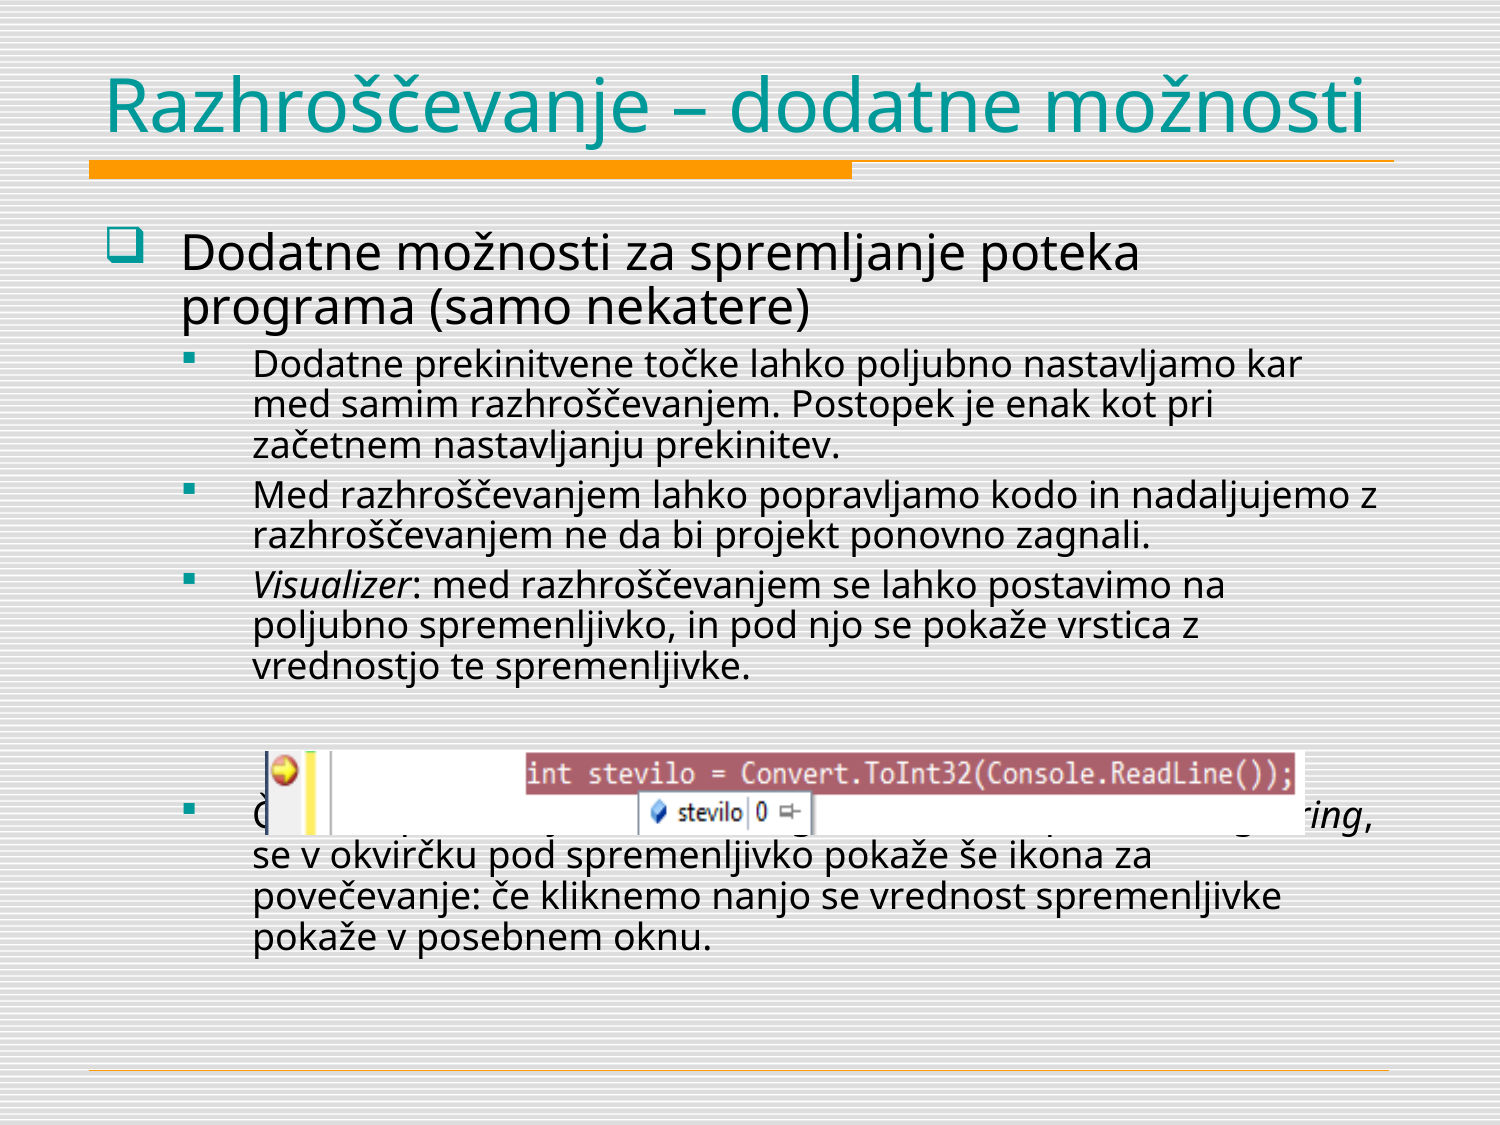

# Razhroščevanje – dodatne možnosti
Dodatne možnosti za spremljanje poteka programa (samo nekatere)
Dodatne prekinitvene točke lahko poljubno nastavljamo kar med samim razhroščevanjem. Postopek je enak kot pri začetnem nastavljanju prekinitev.
Med razhroščevanjem lahko popravljamo kodo in nadaljujemo z razhroščevanjem ne da bi projekt ponovno zagnali.
Visualizer: med razhroščevanjem se lahko postavimo na poljubno spremenljivko, in pod njo se pokaže vrstica z vrednostjo te spremenljivke.
Če ima spremenljivka neko dolgo vrednost, npr. nek dolg string, se v okvirčku pod spremenljivko pokaže še ikona za povečevanje: če kliknemo nanjo se vrednost spremenljivke pokaže v posebnem oknu.